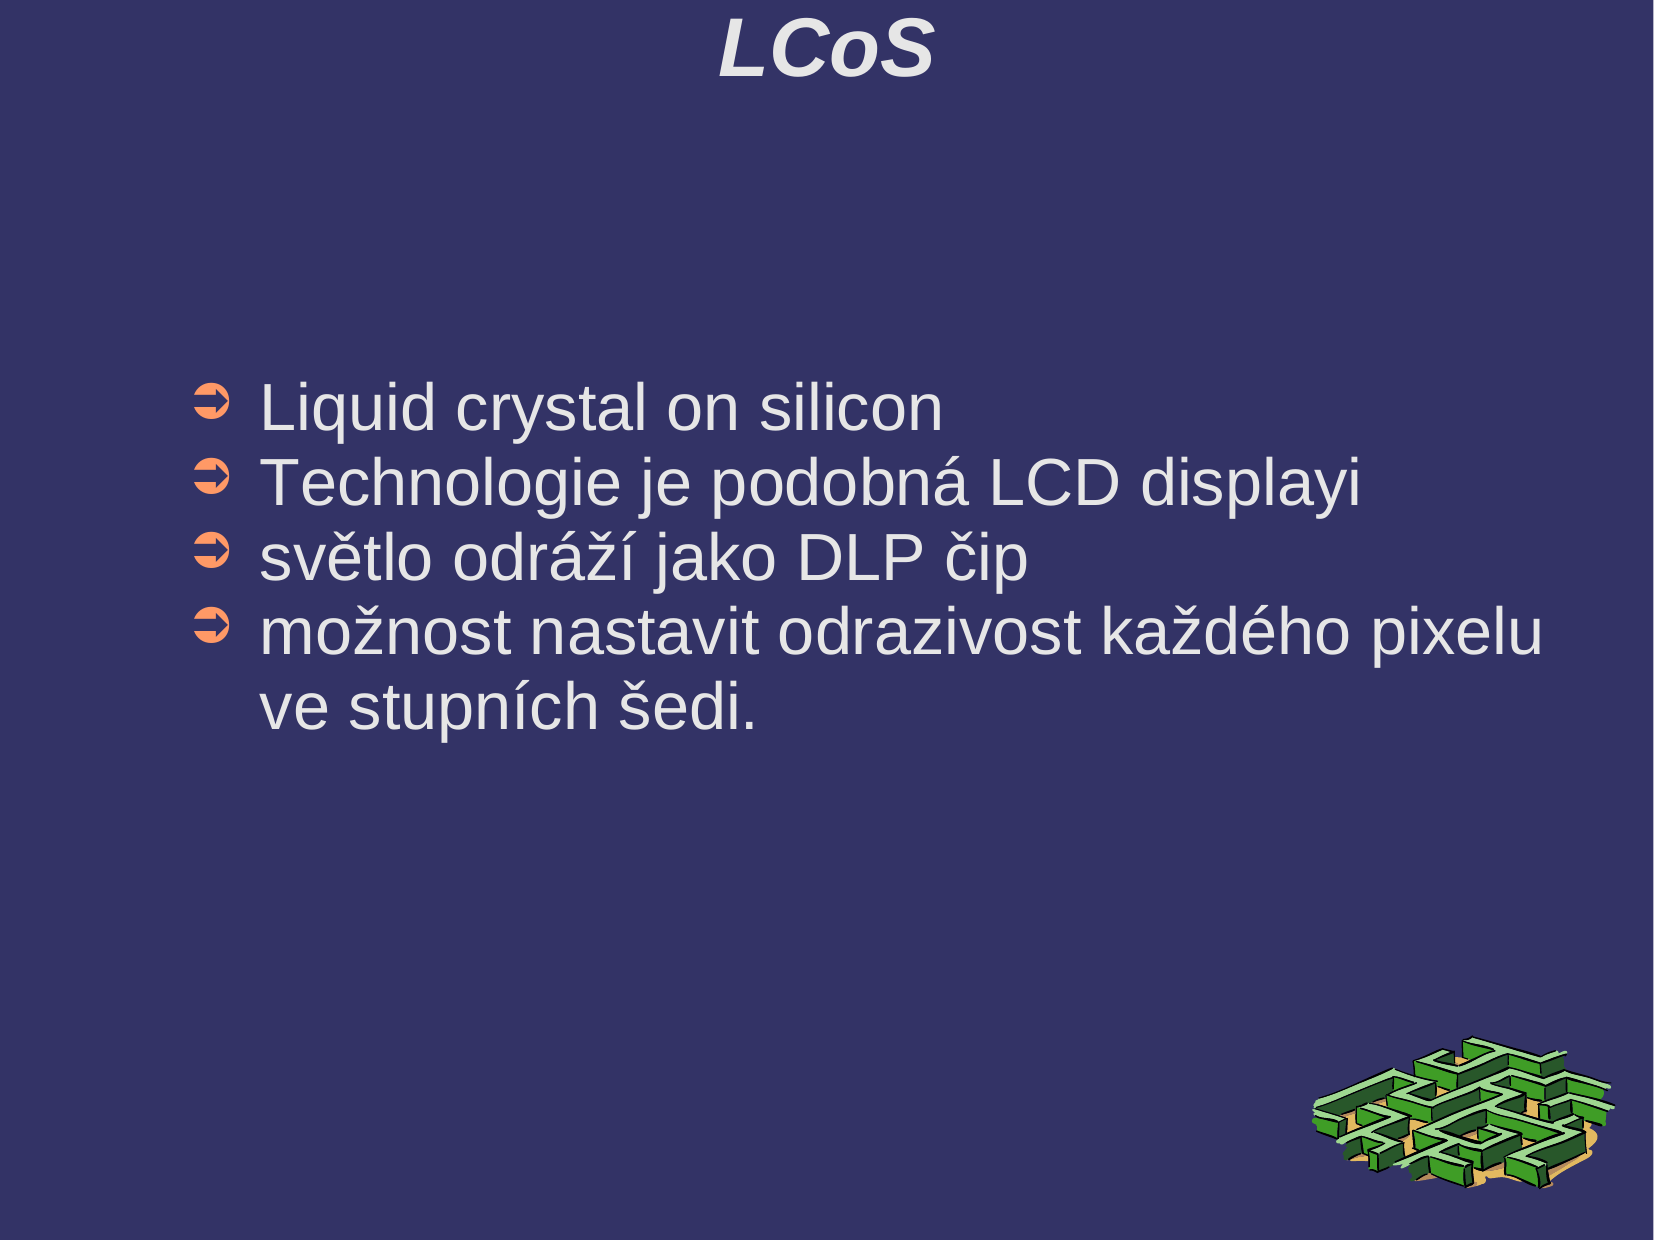

# LCoS
Liquid crystal on silicon
Technologie je podobná LCD displayi
světlo odráží jako DLP čip
možnost nastavit odrazivost každého pixelu ve stupních šedi.